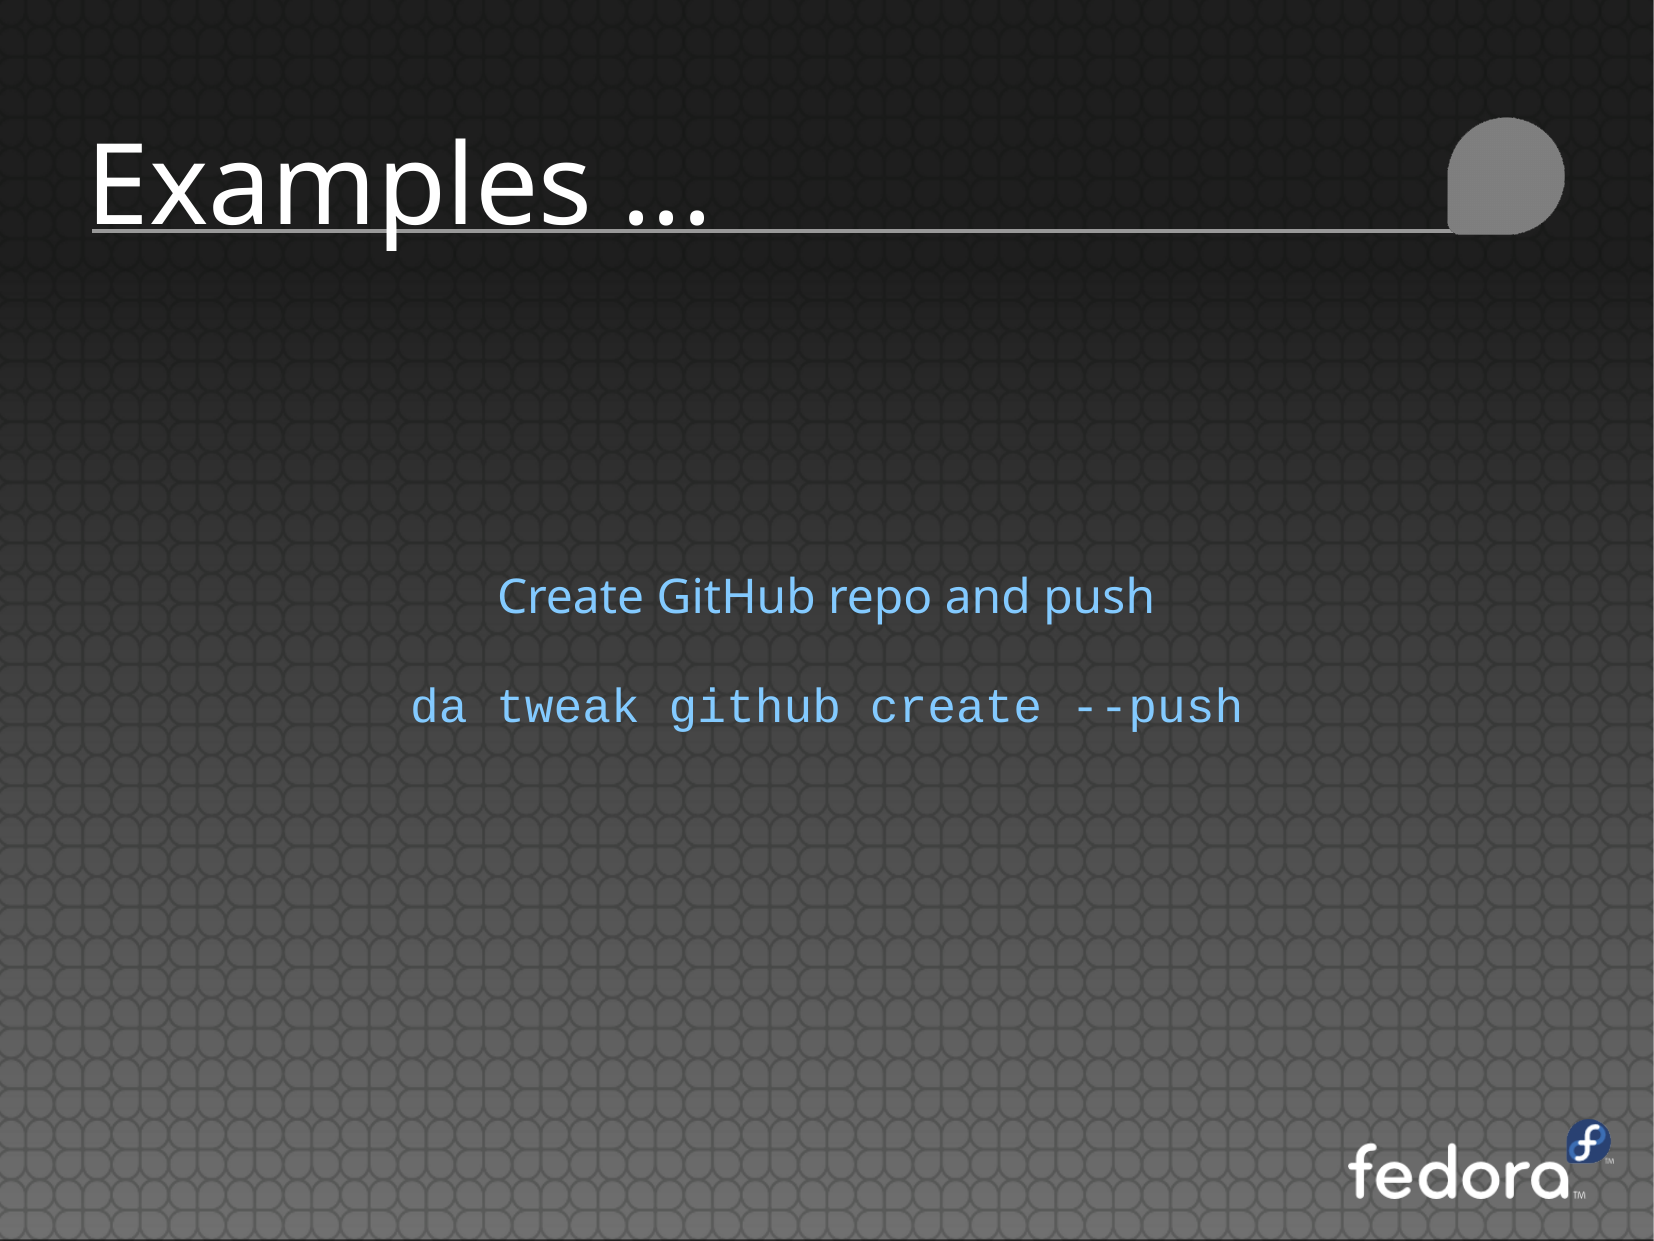

Examples ...
# Create GitHub repo and push
da tweak github create --push